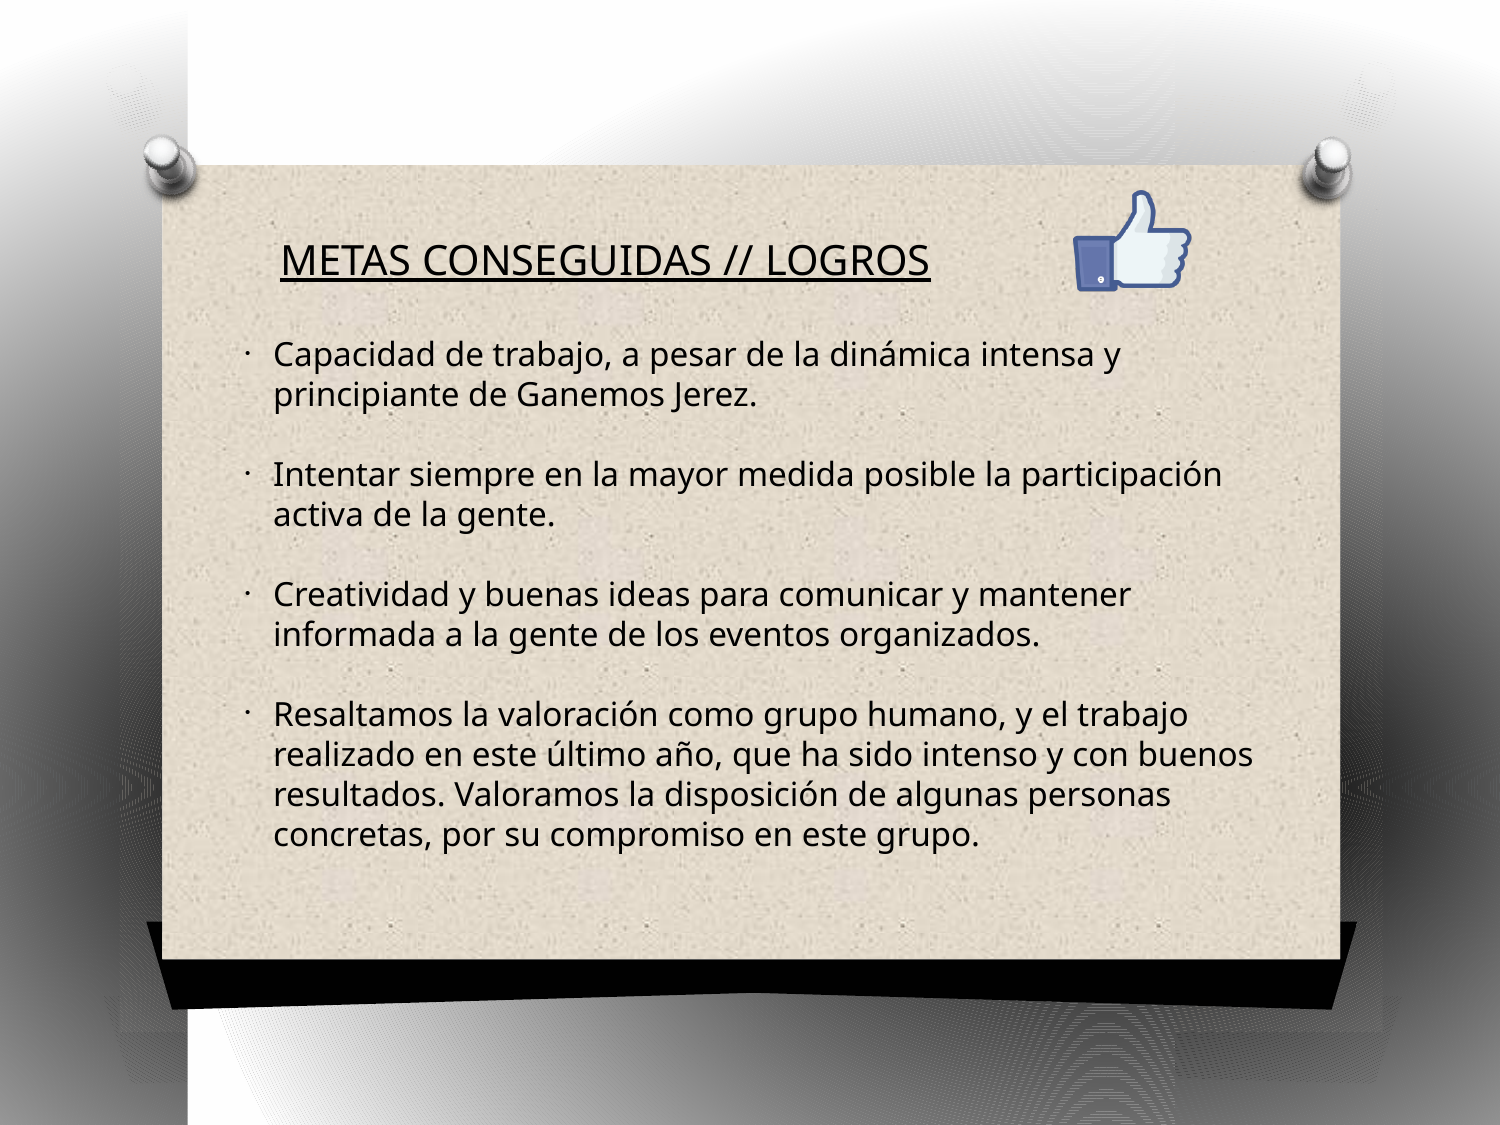

METAS CONSEGUIDAS // LOGROS
Capacidad de trabajo, a pesar de la dinámica intensa y principiante de Ganemos Jerez.
Intentar siempre en la mayor medida posible la participación activa de la gente.
Creatividad y buenas ideas para comunicar y mantener informada a la gente de los eventos organizados.
Resaltamos la valoración como grupo humano, y el trabajo realizado en este último año, que ha sido intenso y con buenos resultados. Valoramos la disposición de algunas personas concretas, por su compromiso en este grupo.